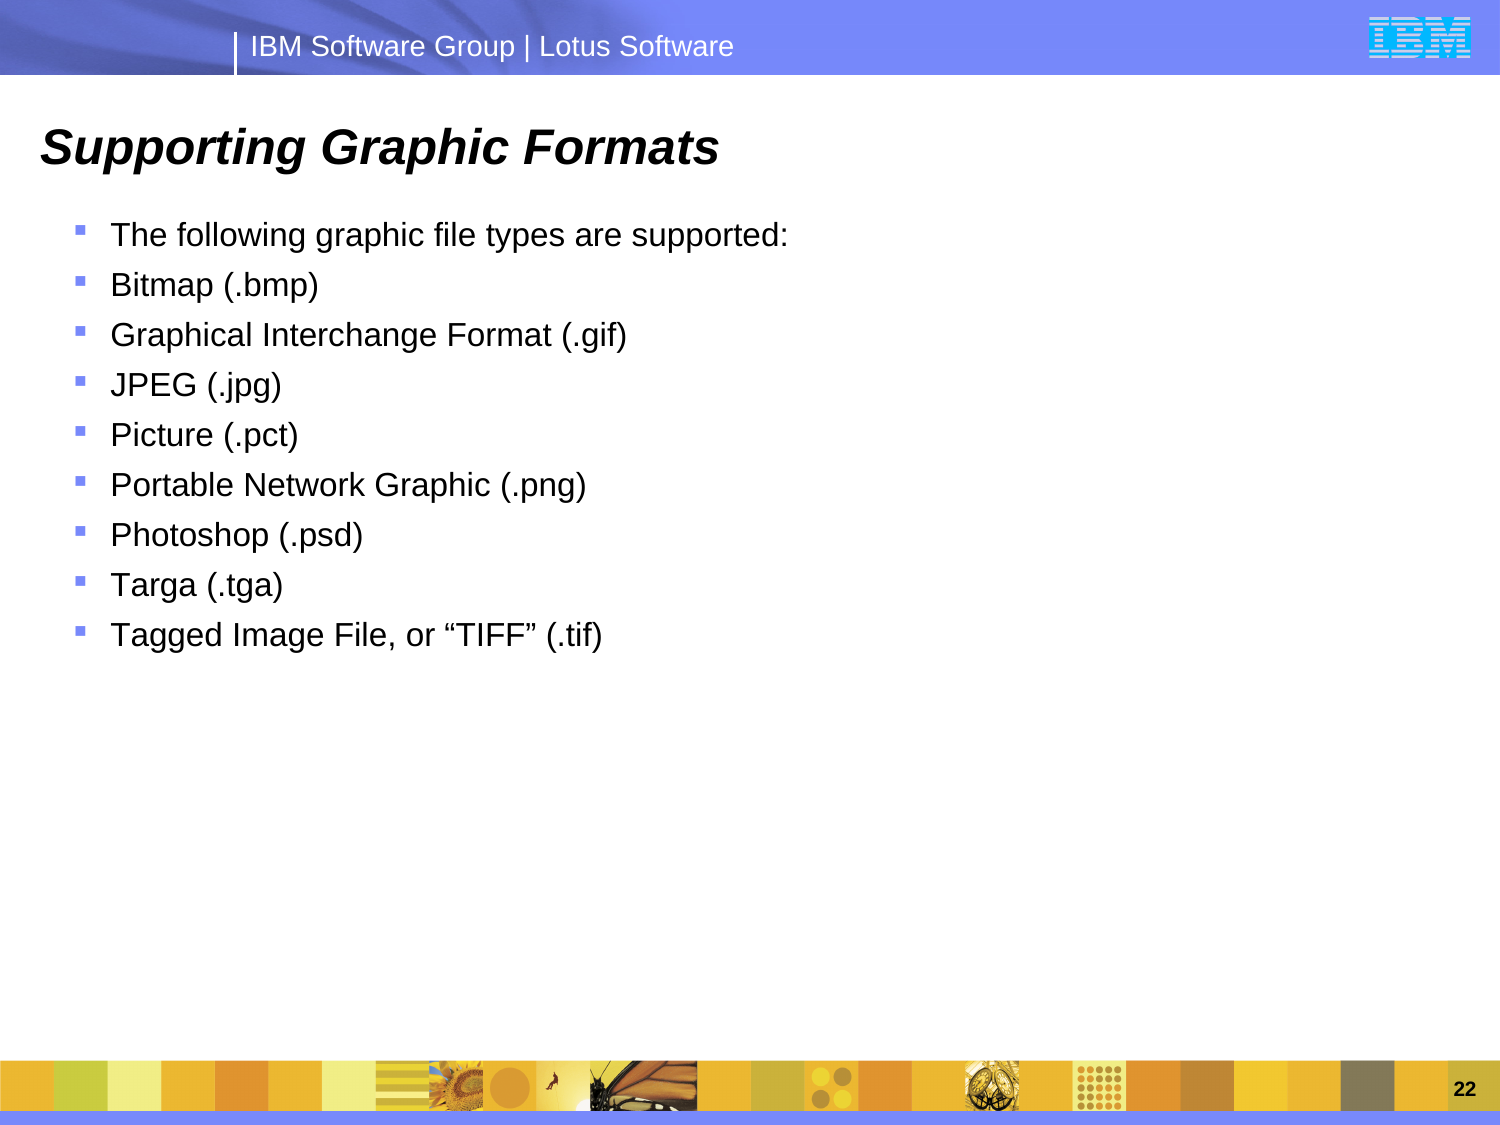

# Supporting Graphic Formats
The following graphic file types are supported:
Bitmap (.bmp)
Graphical Interchange Format (.gif)
JPEG (.jpg)
Picture (.pct)
Portable Network Graphic (.png)
Photoshop (.psd)
Targa (.tga)
Tagged Image File, or “TIFF” (.tif)
22